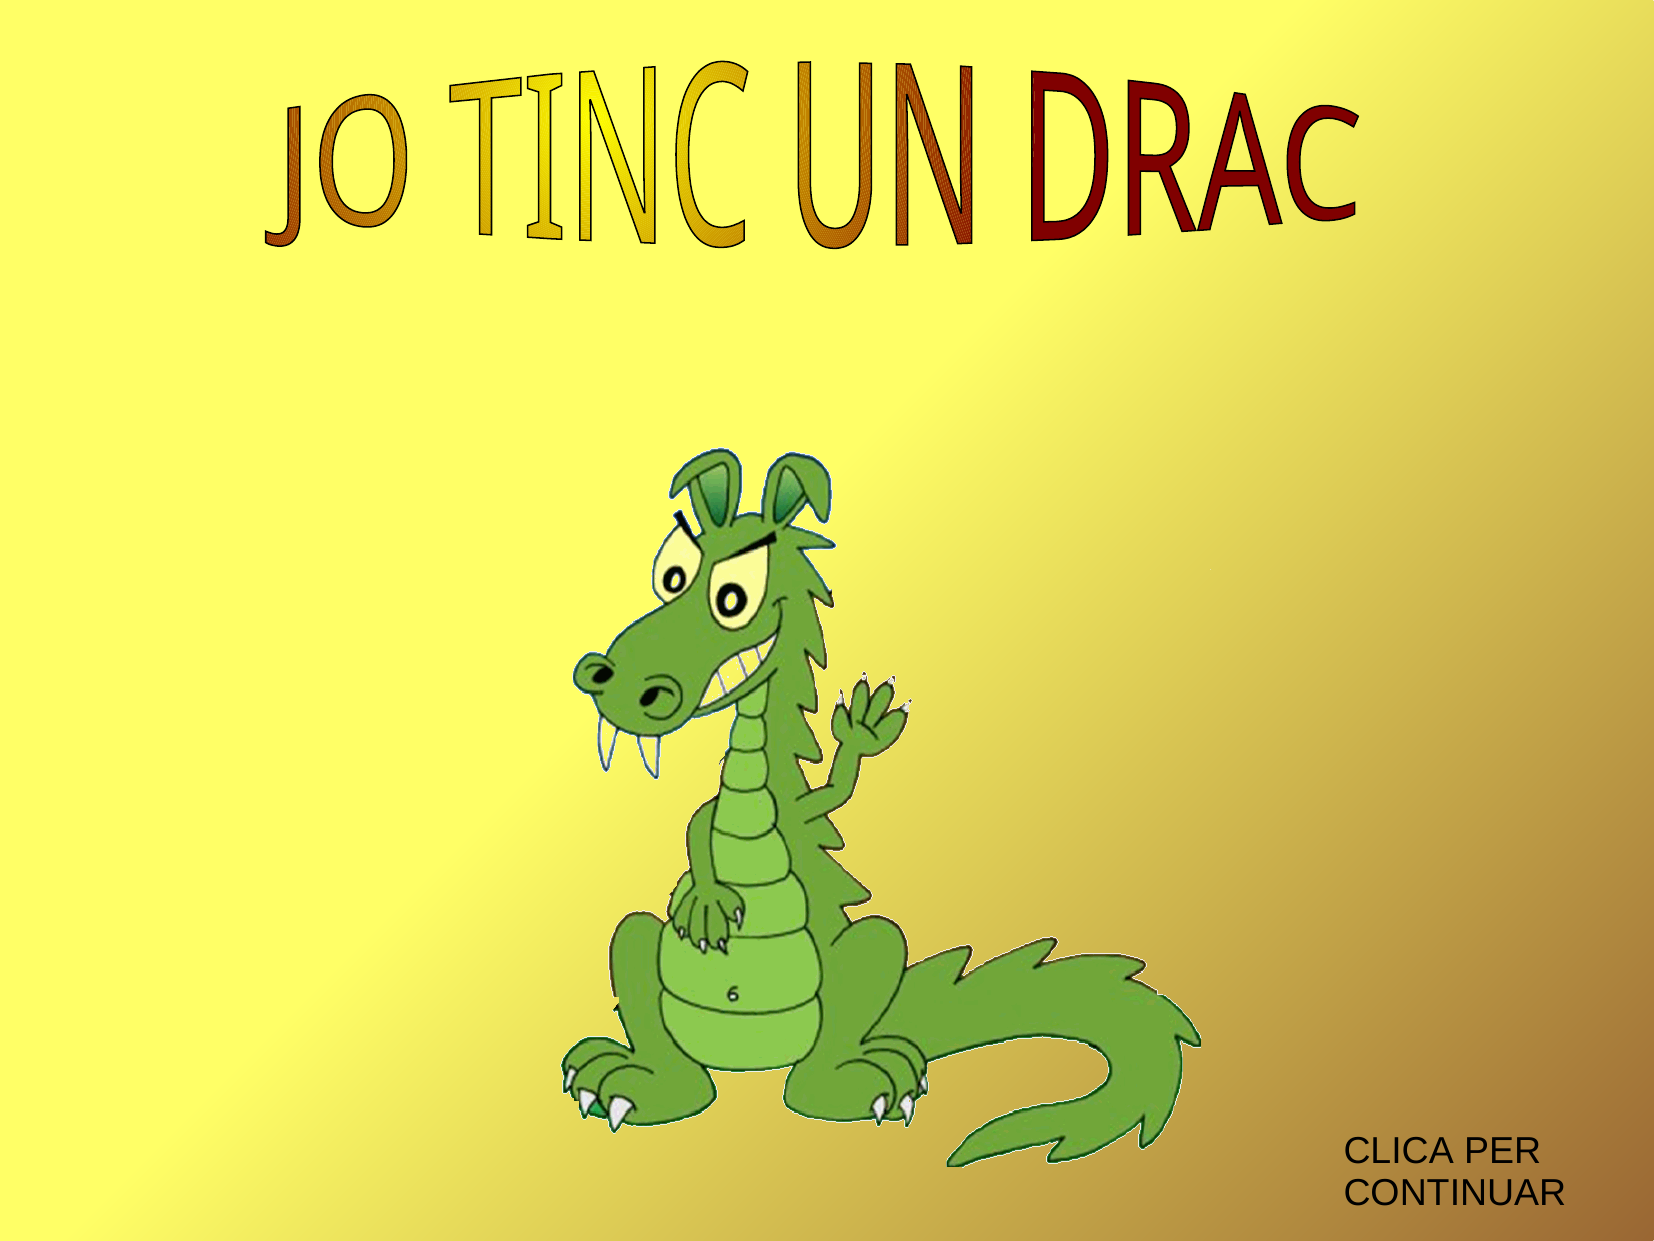

JO TINC UN DRAC
CLICA PER CONTINUAR